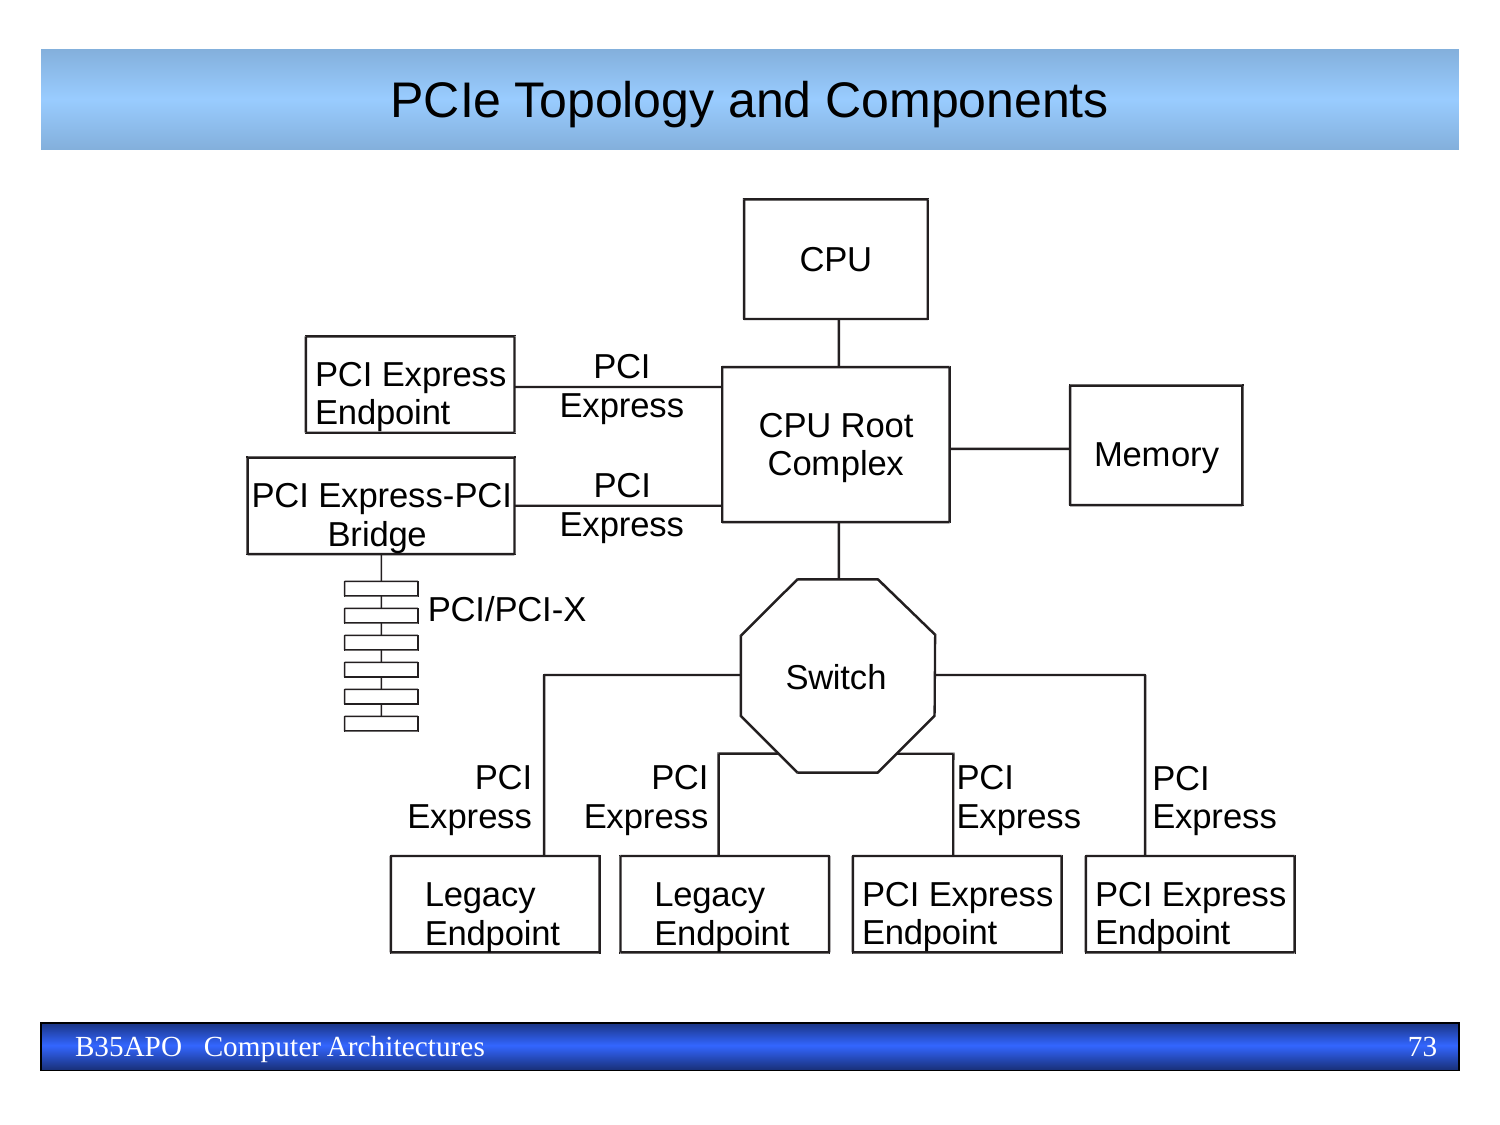

# PCIe Topology and Components
B35APO Computer Architectures
73